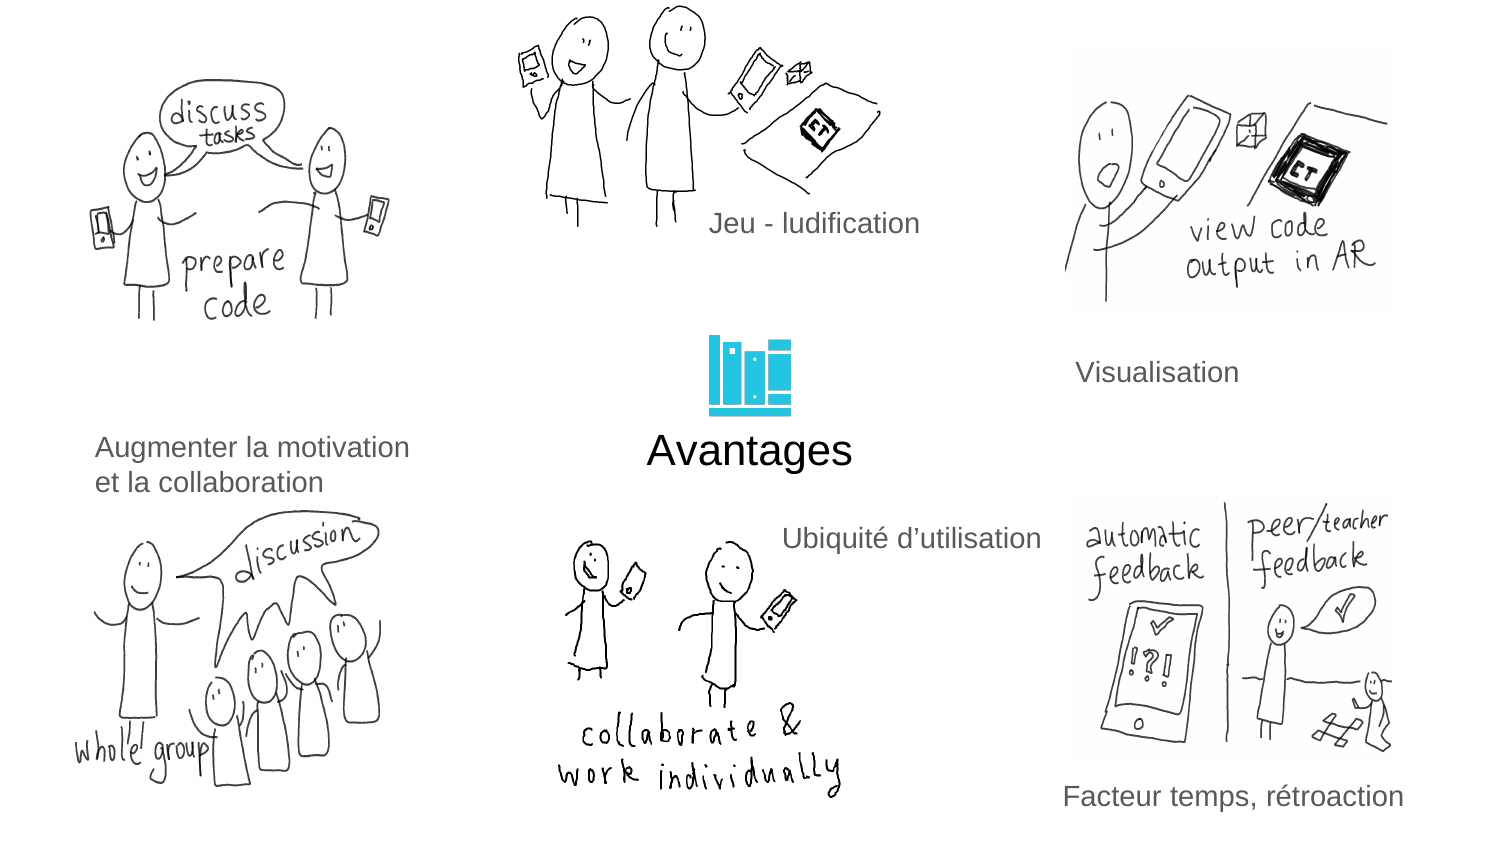

Jeu - ludification
Visualisation
Augmenter la motivation et la collaboration
# Avantages
Ubiquité d’utilisation
Facteur temps, rétroaction